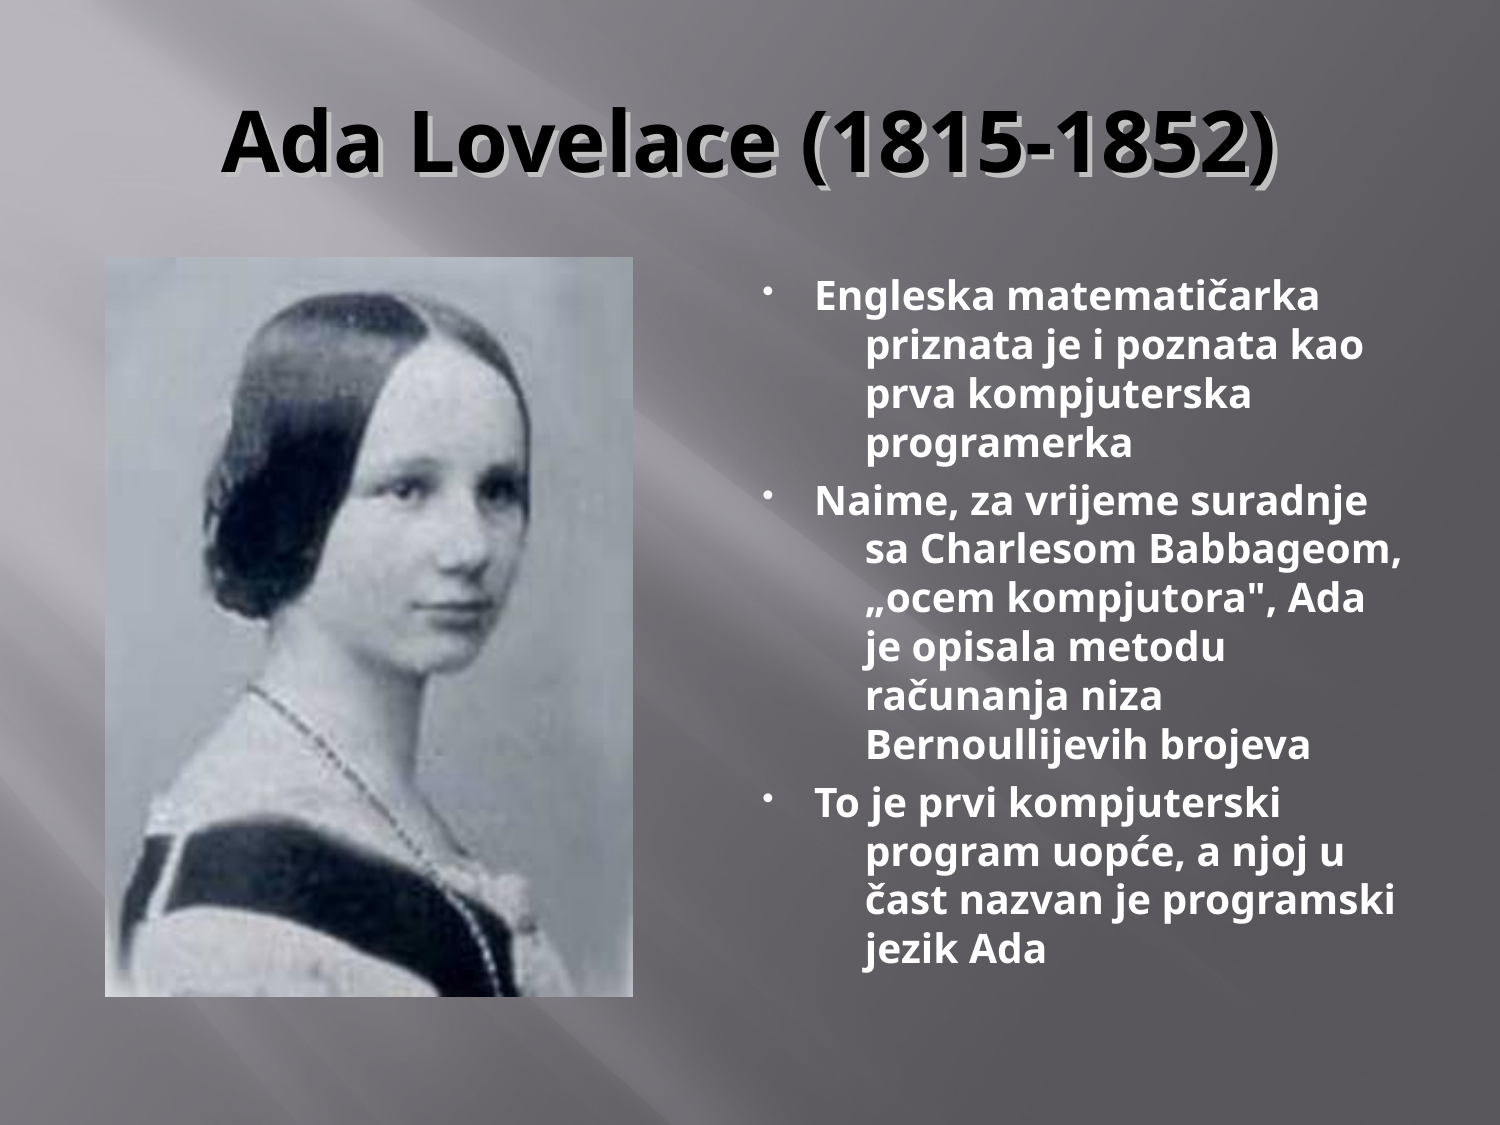

# Ada Lovelace (1815-1852)
Engleska matematičarka priznata je i poznata kao prva kompjuterska programerka
Naime, za vrijeme suradnje sa Charlesom Babbageom, „ocem kompjutora", Ada je opisala metodu računanja niza Bernoullijevih brojeva
To je prvi kompjuterski program uopće, a njoj u čast nazvan je programski jezik Ada